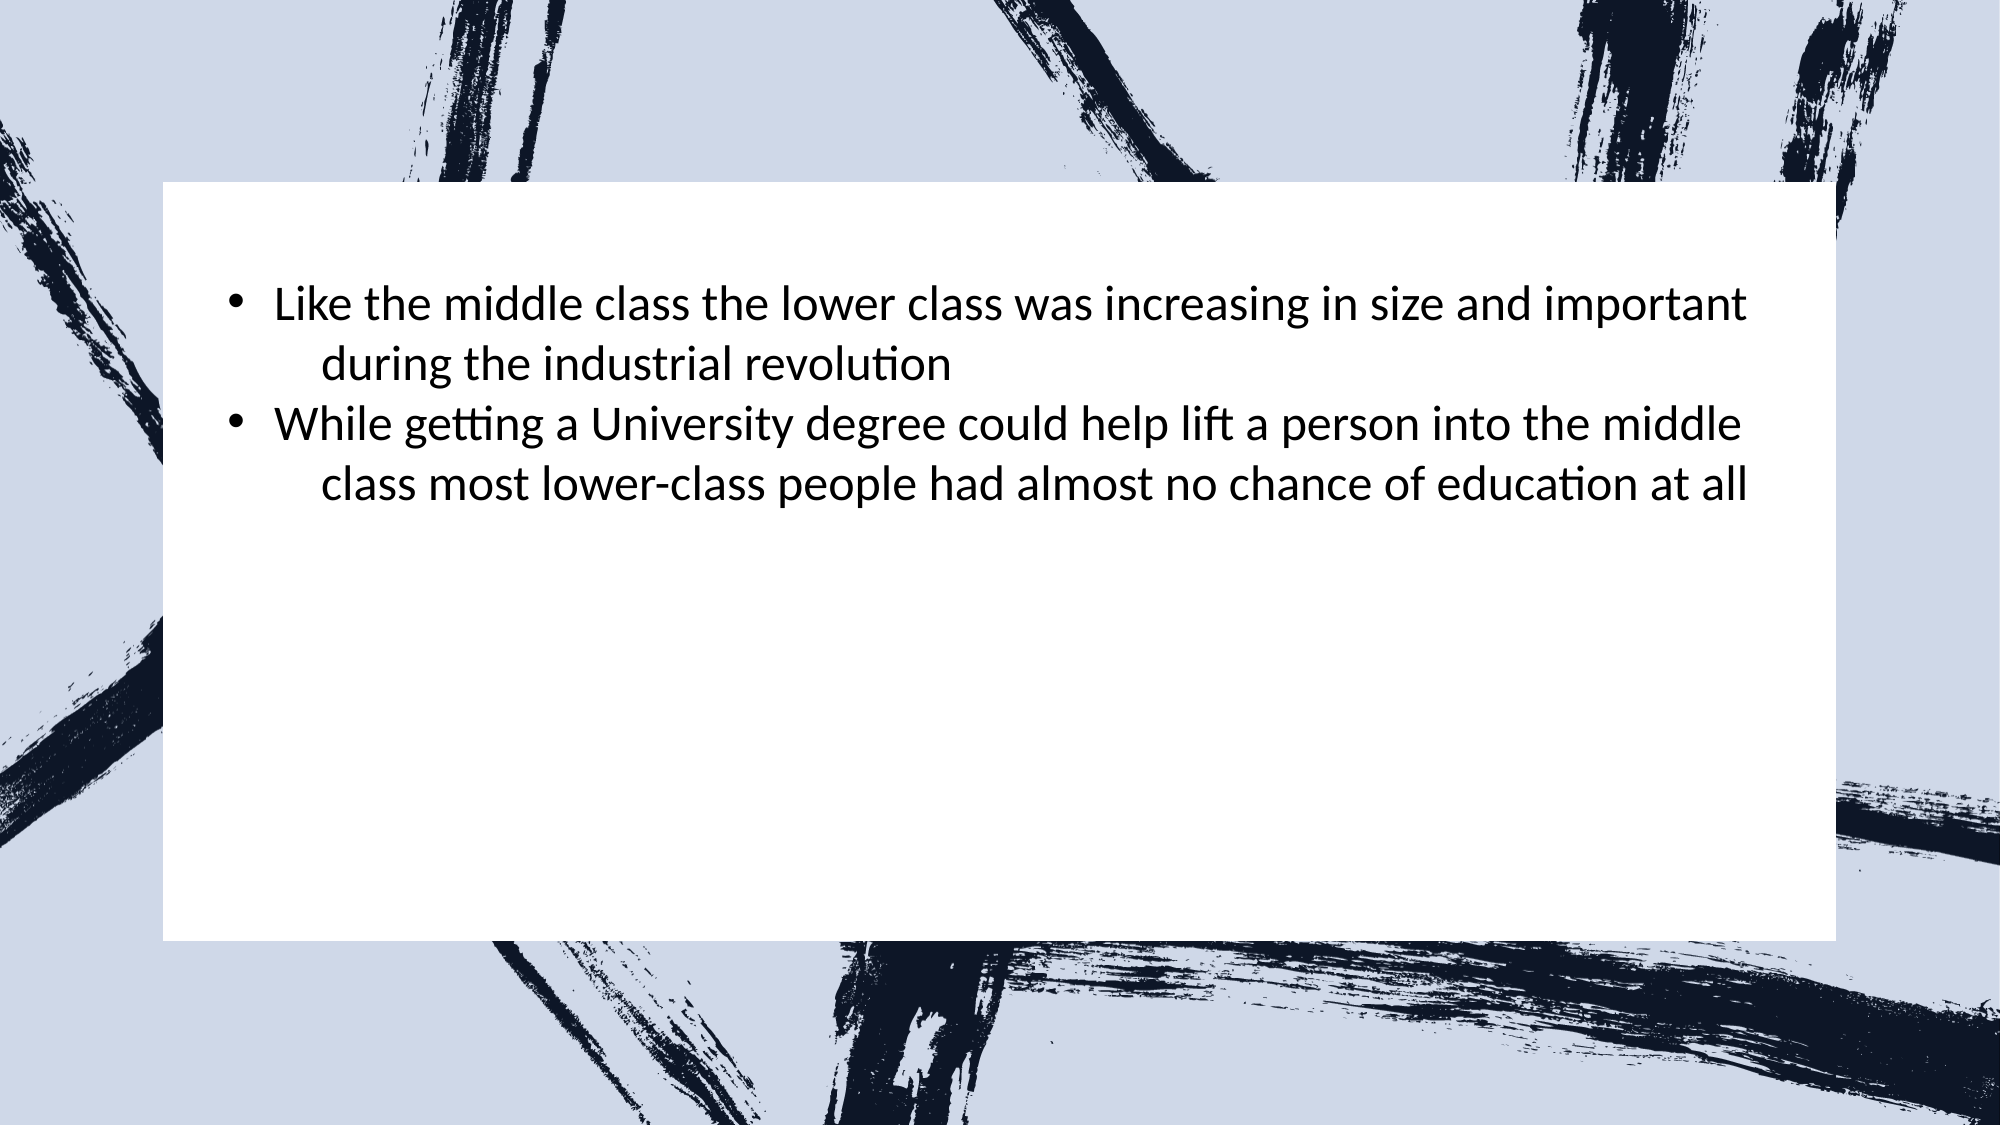

Like the middle class the lower class was increasing in size and important during the industrial revolution
While getting a University degree could help lift a person into the middle class most lower-class people had almost no chance of education at all